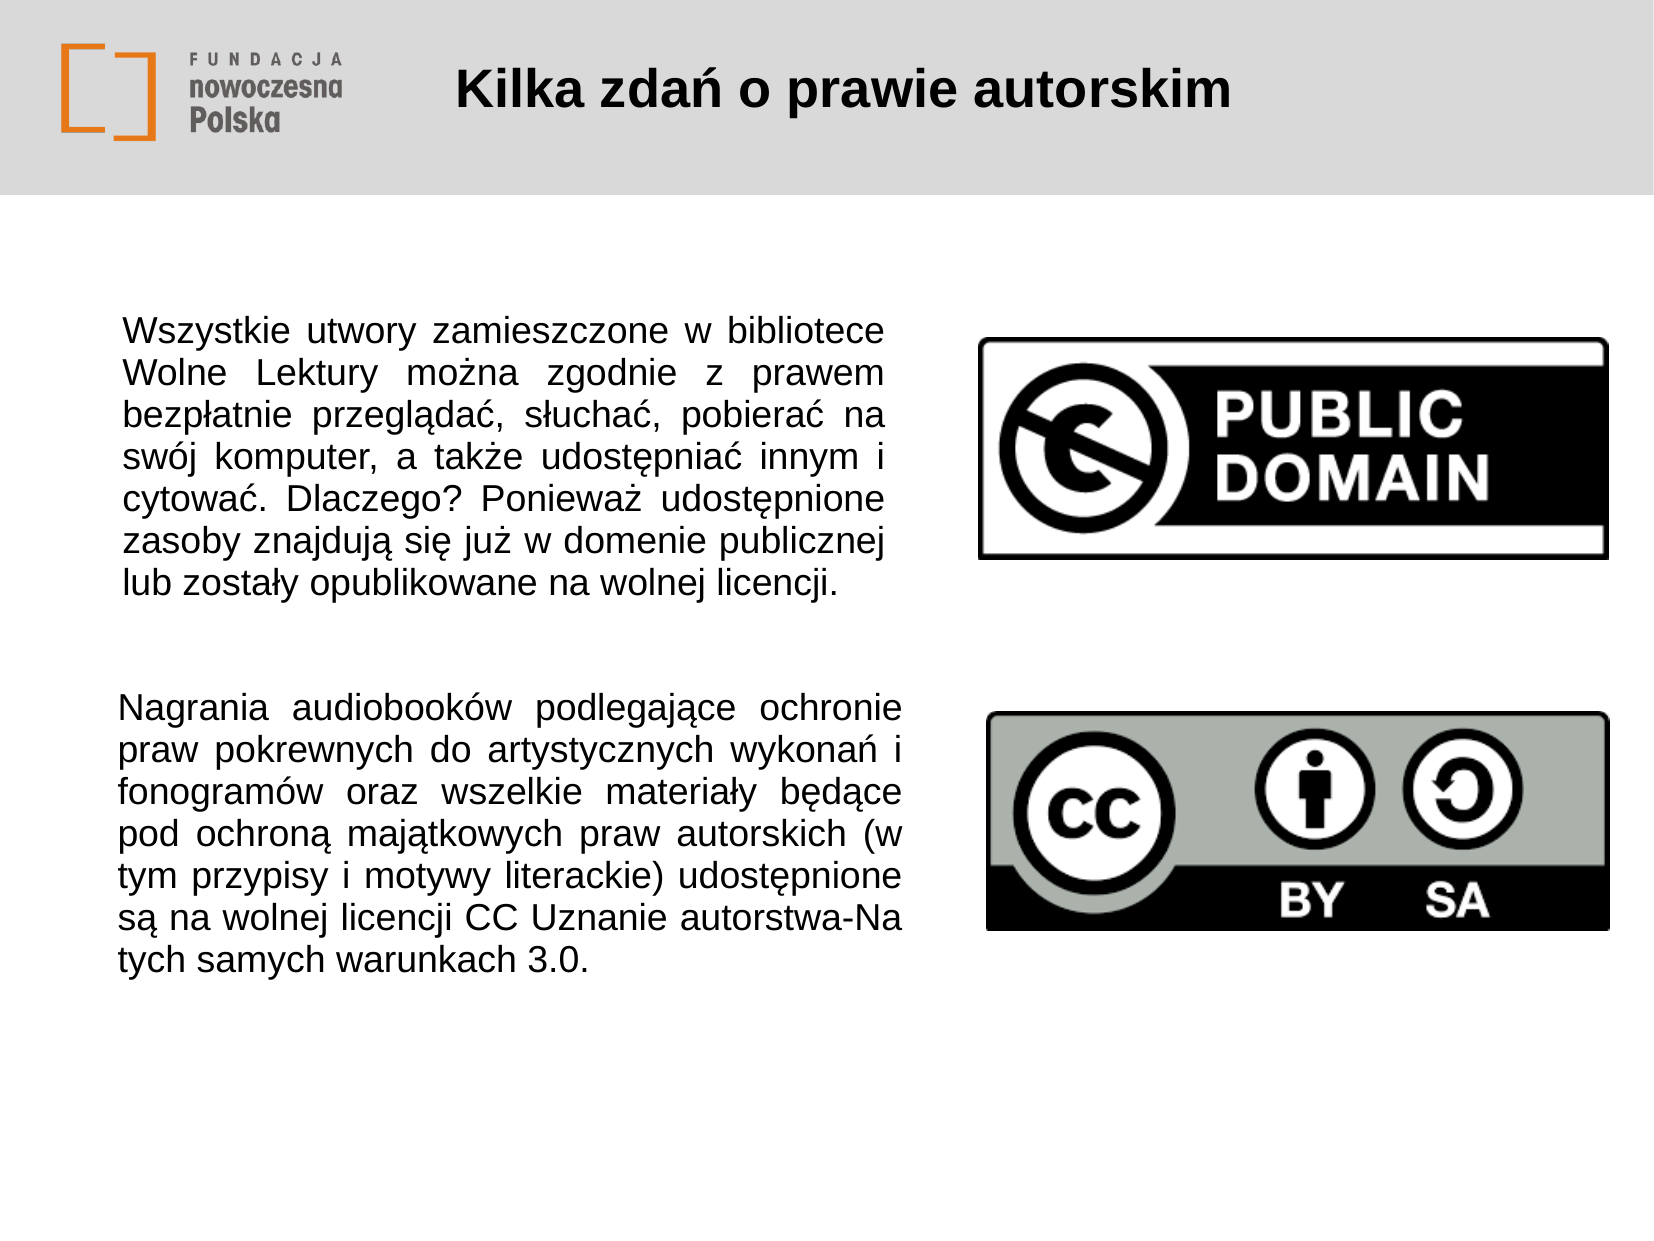

Kilka zdań o prawie autorskim
Wszystkie utwory zamieszczone w bibliotece Wolne Lektury można zgodnie z prawem bezpłatnie przeglądać, słuchać, pobierać na swój komputer, a także udostępniać innym i cytować. Dlaczego? Ponieważ udostępnione zasoby znajdują się już w domenie publicznej lub zostały opublikowane na wolnej licencji.
Nagrania audiobooków podlegające ochronie praw pokrewnych do artystycznych wykonań i fonogramów oraz wszelkie materiały będące pod ochroną majątkowych praw autorskich (w tym przypisy i motywy literackie) udostępnione są na wolnej licencji CC Uznanie autorstwa-Na tych samych warunkach 3.0.